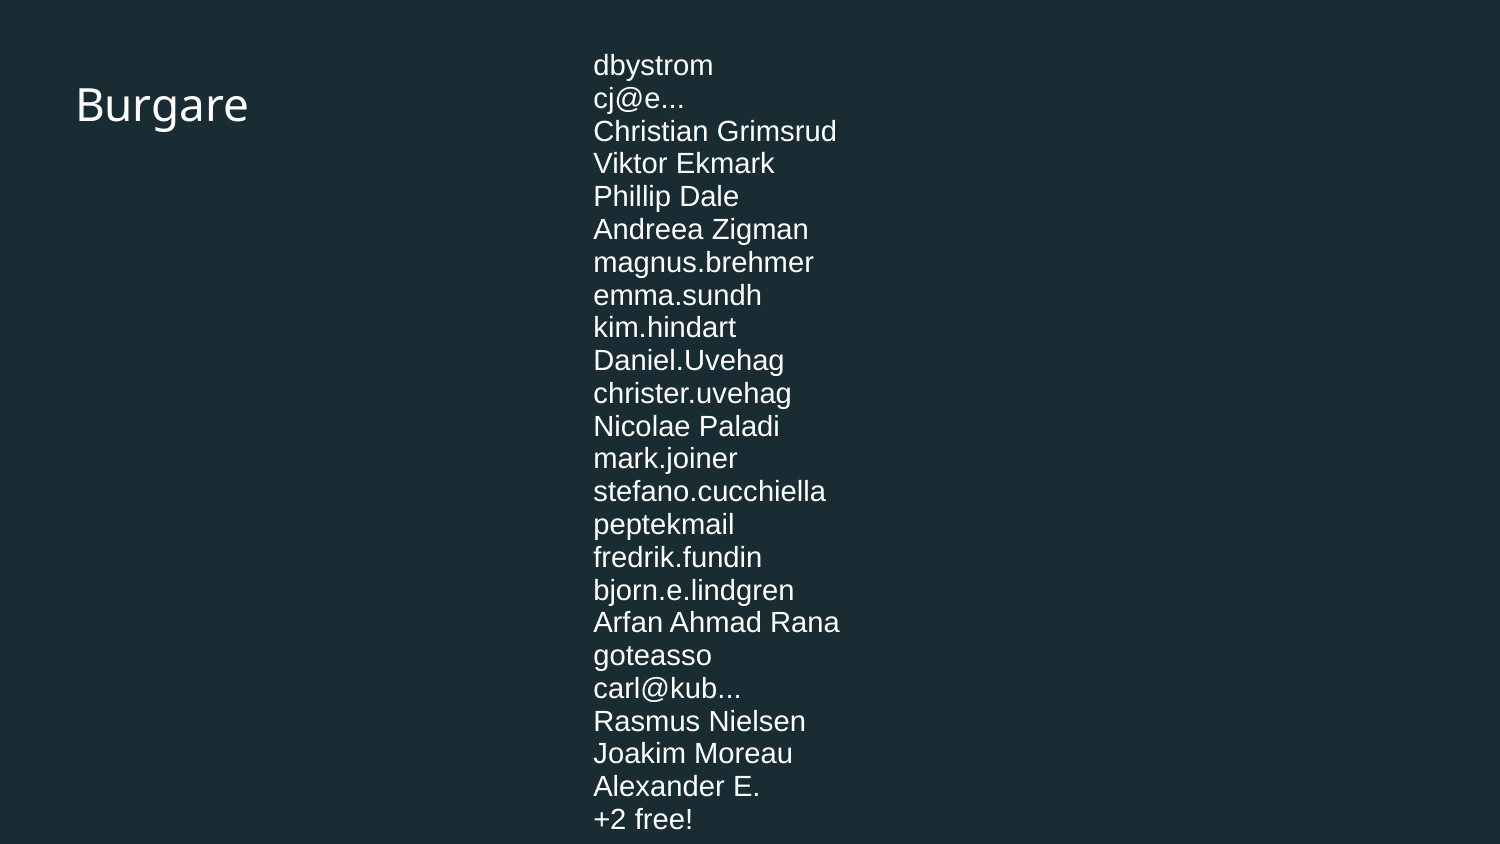

# Burgare
dbystrom
cj@e...
Christian Grimsrud
Viktor Ekmark
Phillip Dale
Andreea Zigman
magnus.brehmer
emma.sundh
kim.hindart
Daniel.Uvehag
christer.uvehag
Nicolae Paladi
mark.joiner
stefano.cucchiella
peptekmail
fredrik.fundin
bjorn.e.lindgren
Arfan Ahmad Rana
goteasso
carl@kub...
Rasmus Nielsen
Joakim Moreau
Alexander E.
+2 free!